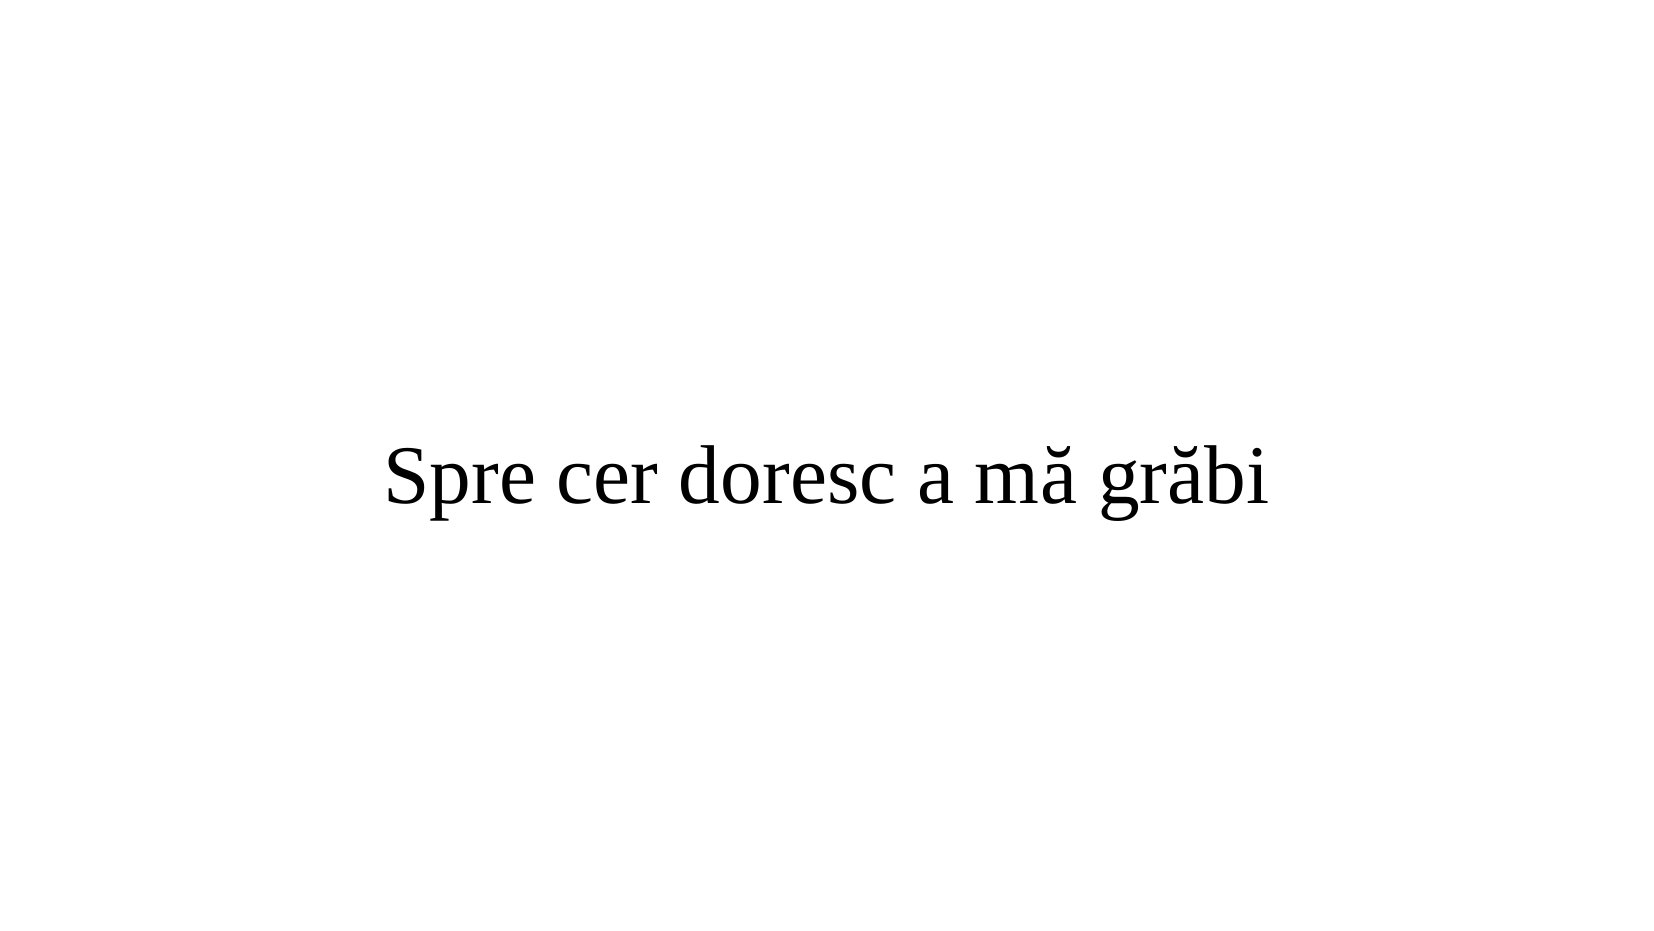

# Spre cer doresc a mă grăbi